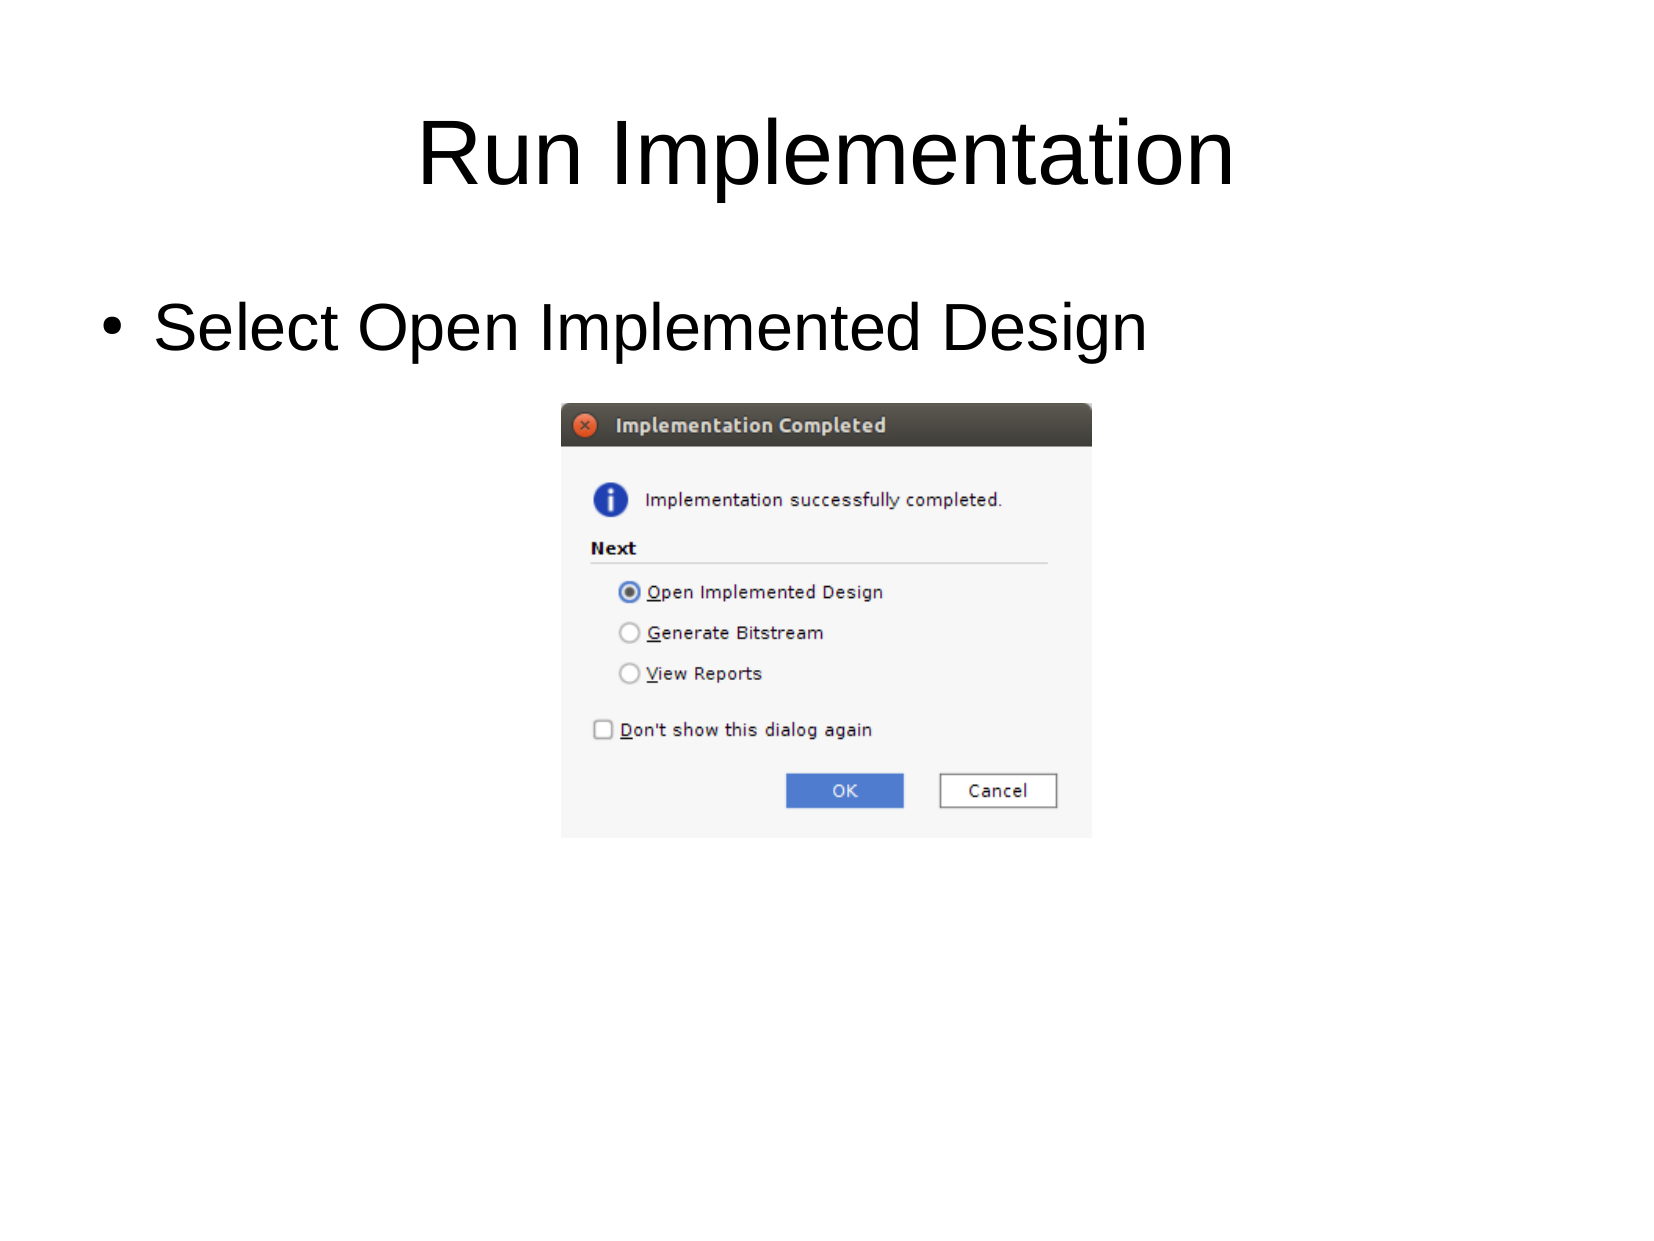

# Run Implementation
Select Open Implemented Design